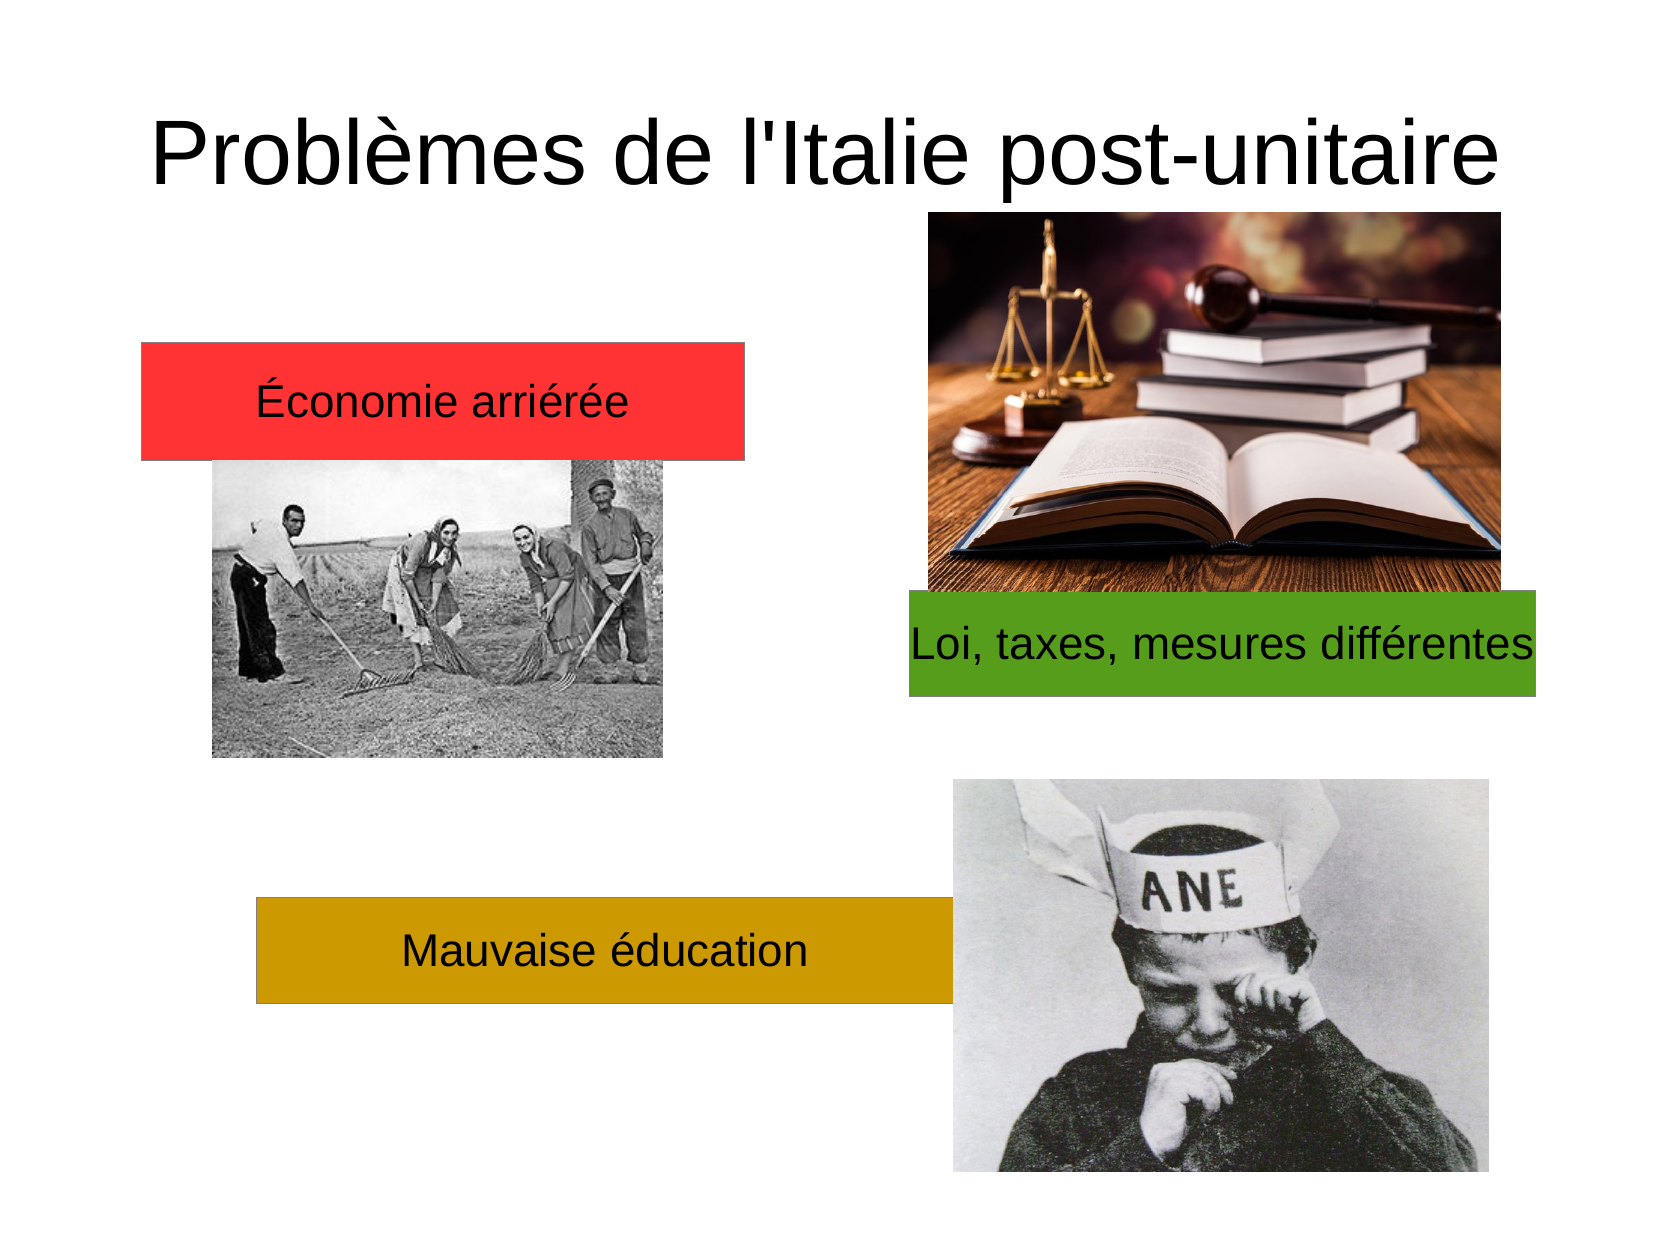

# Problèmes de l'Italie post-unitaire
Économie arriérée
Loi, taxes, mesures différentes
Mauvaise éducation